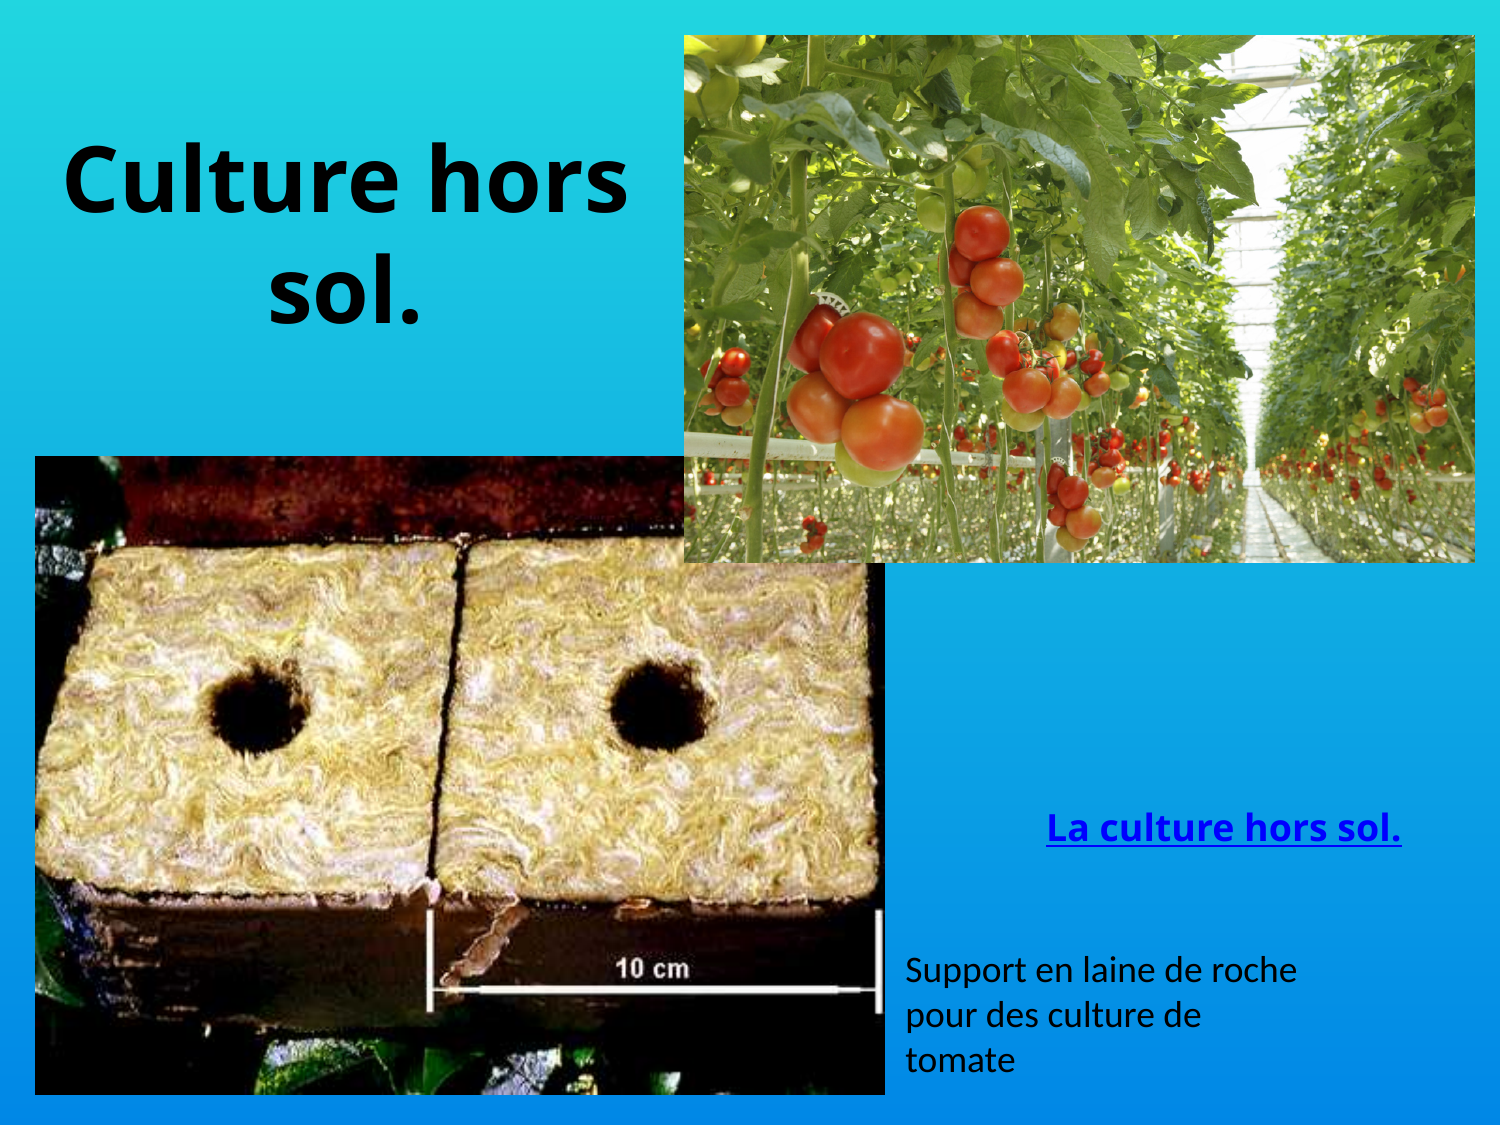

# Culture hors sol.
La culture hors sol.
Support en laine de roche pour des culture de tomate